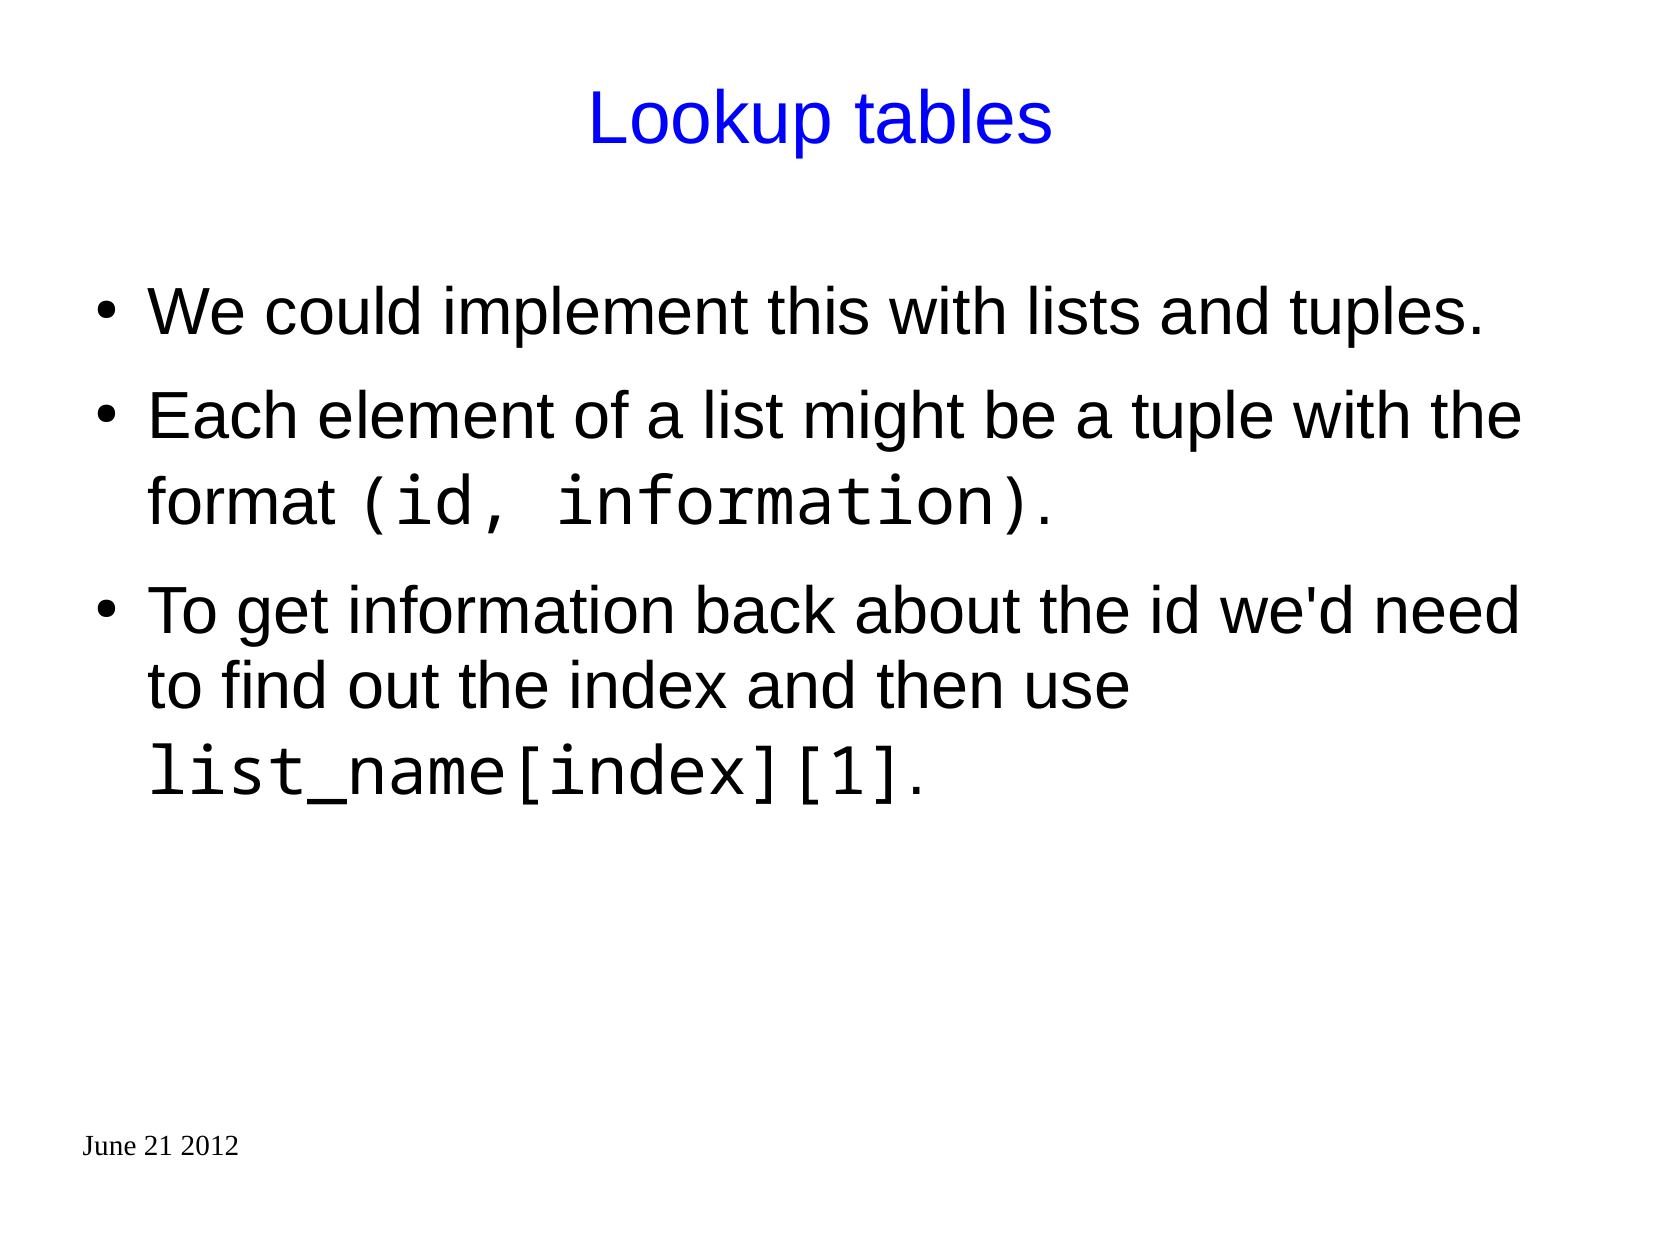

# Lookup tables
We could implement this with lists and tuples.
Each element of a list might be a tuple with the format (id, information).
To get information back about the id we'd need to find out the index and then use list_name[index][1].
June 21 2012